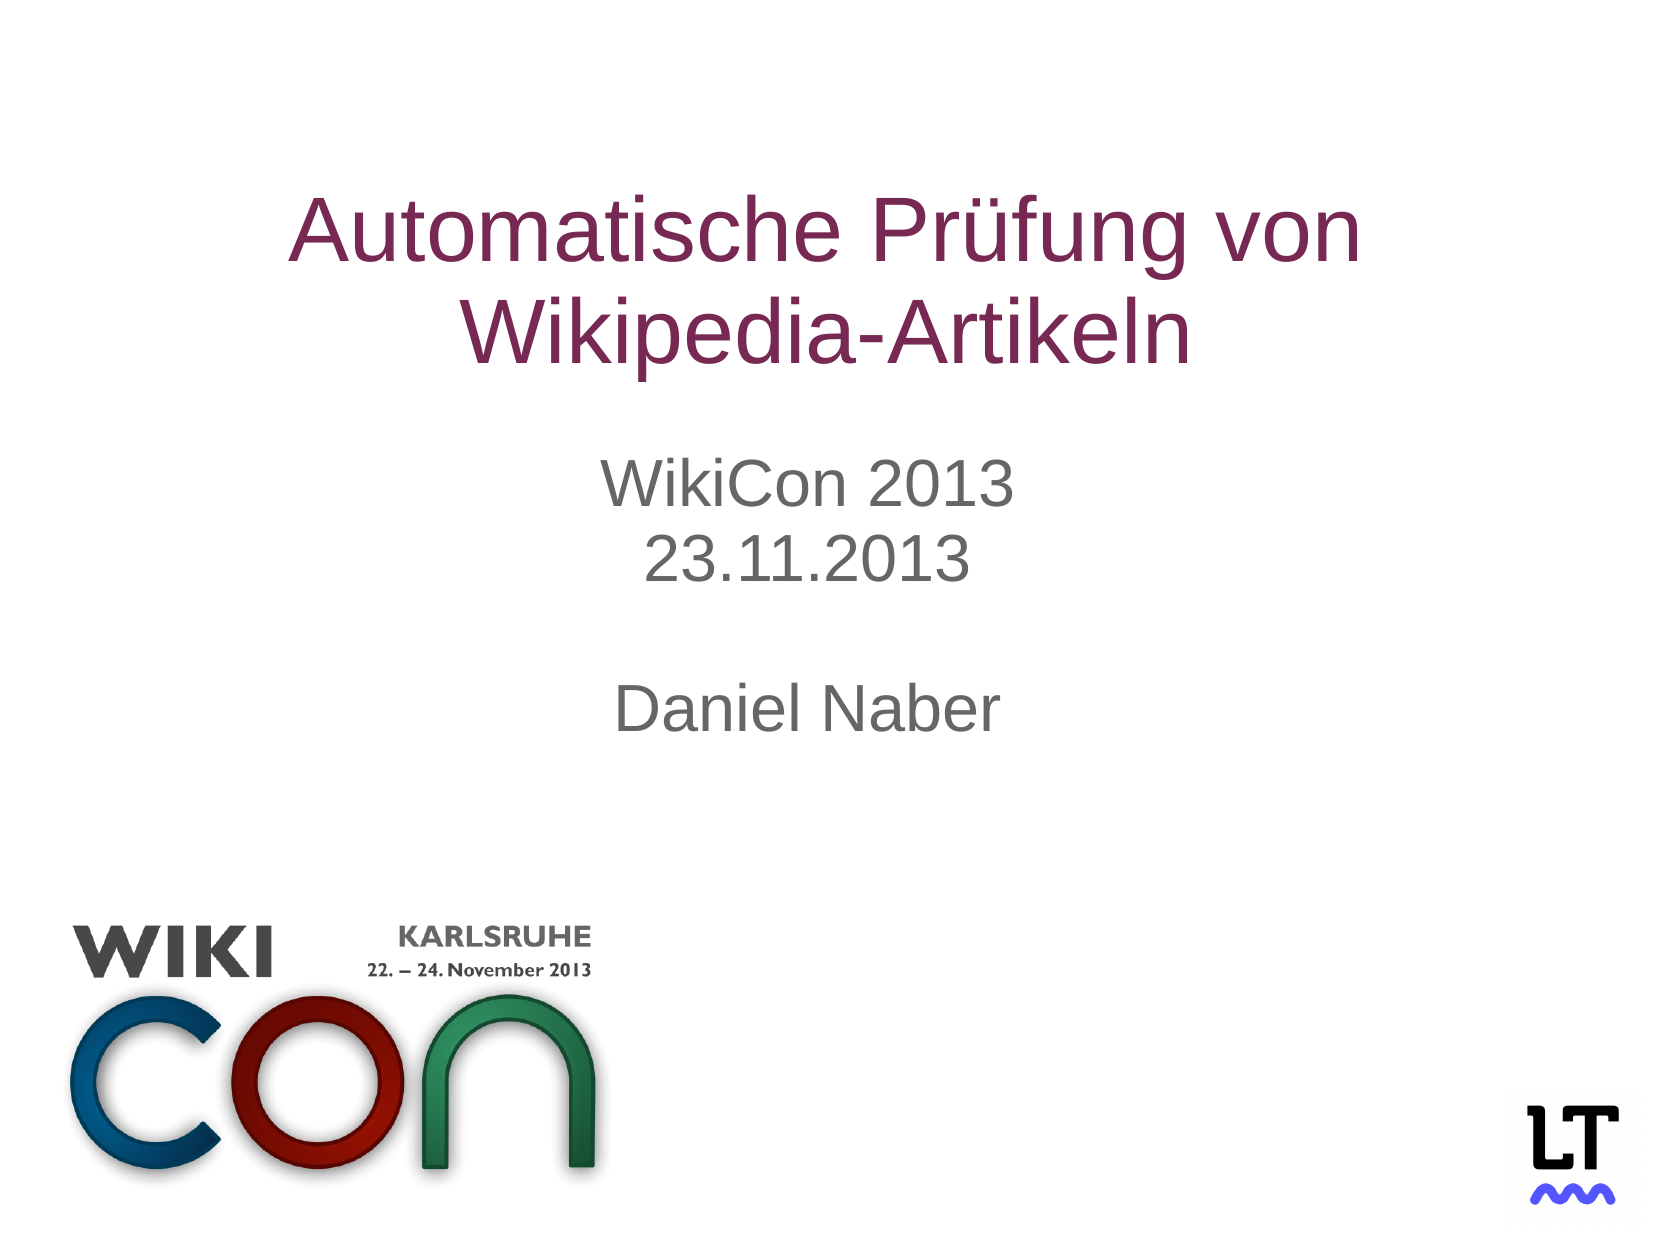

# Automatische Prüfung von Wikipedia-Artikeln
WikiCon 2013
23.11.2013
Daniel Naber